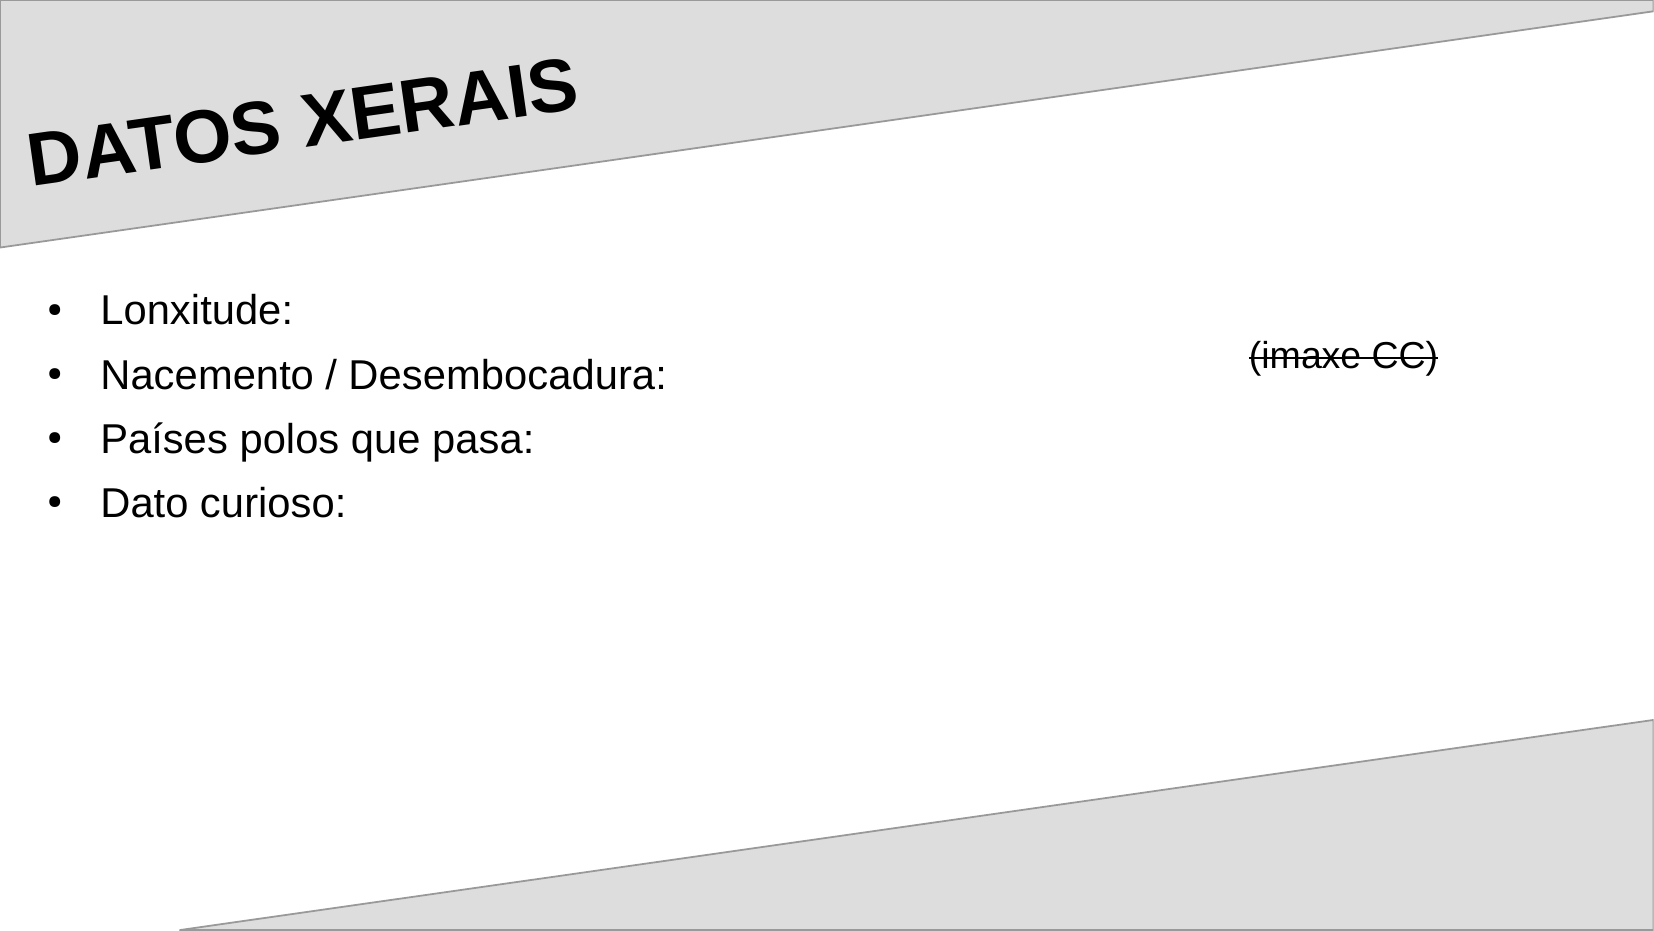

# DATOS XERAIS
Lonxitude:
Nacemento / Desembocadura:
Países polos que pasa:
Dato curioso:
(imaxe CC)
2